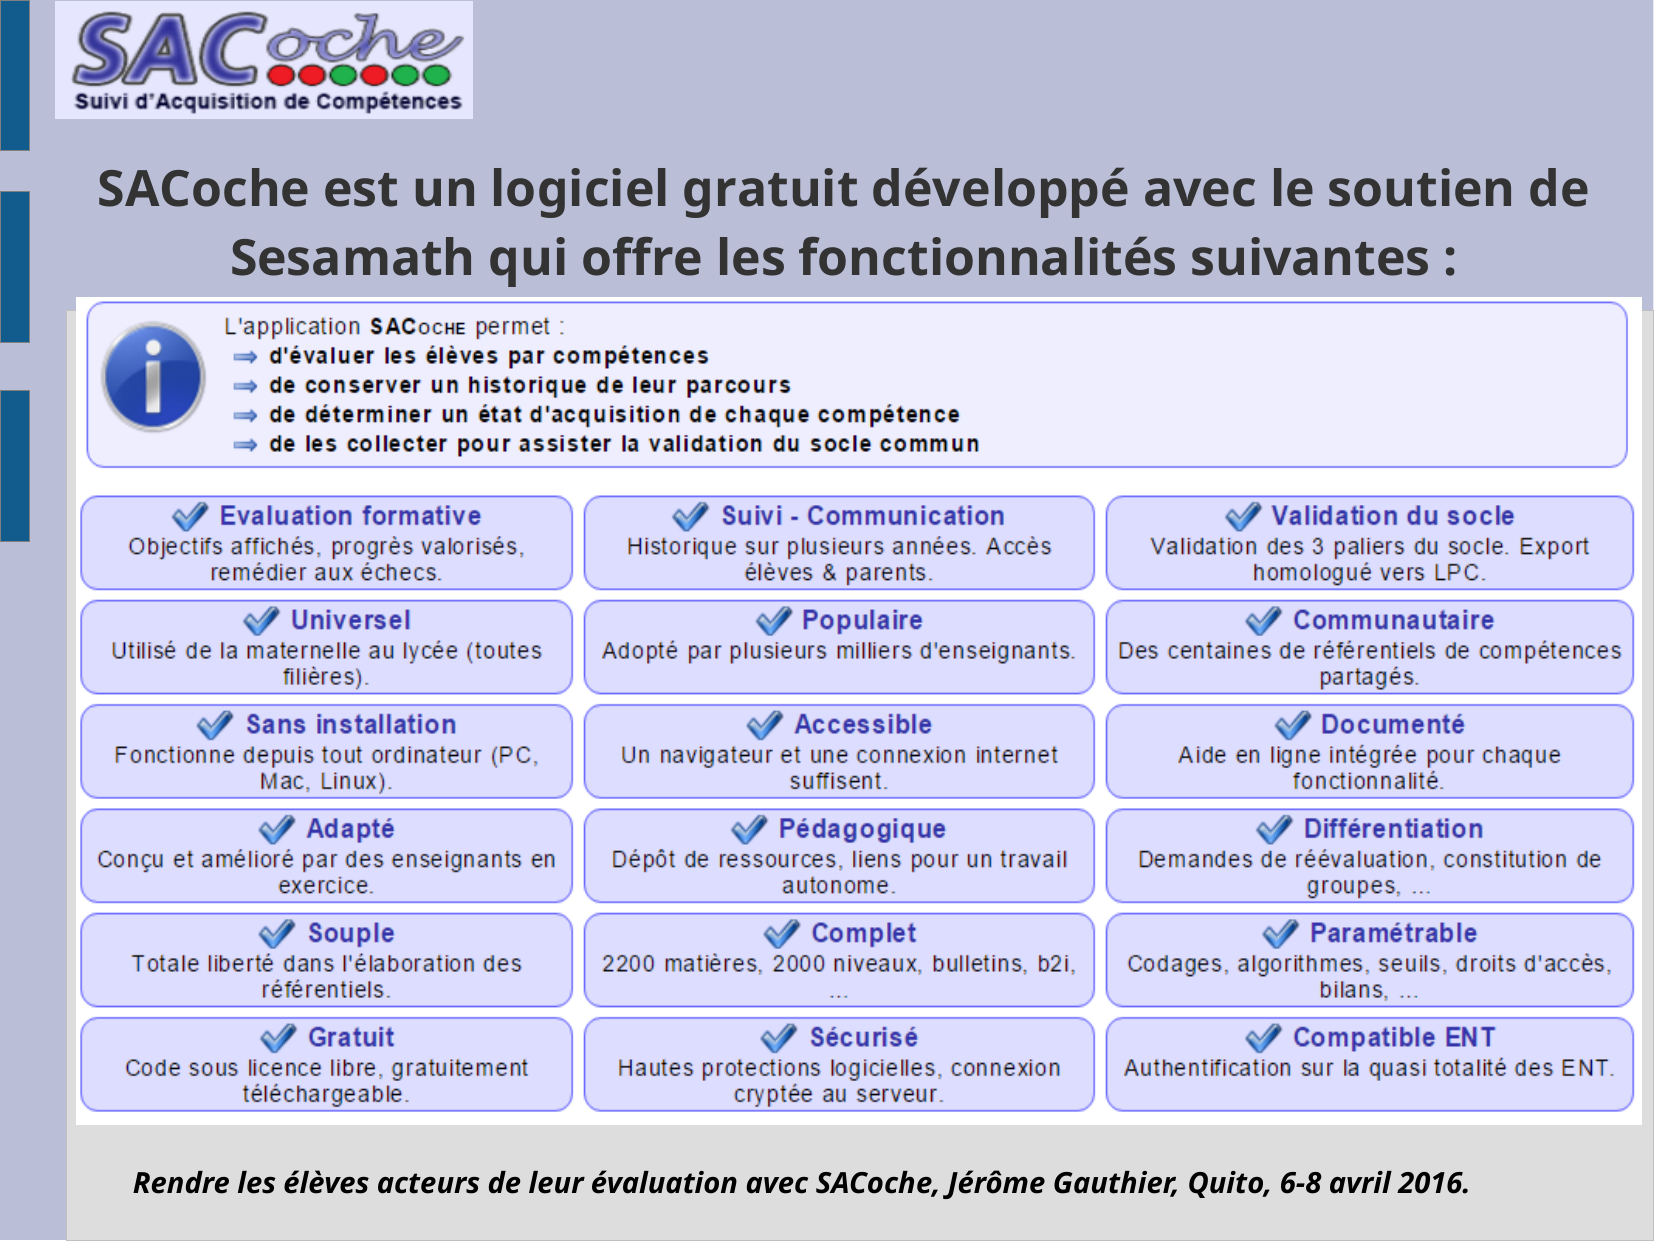

# SACoche est un logiciel gratuit développé avec le soutien de Sesamath qui offre les fonctionnalités suivantes :
Rendre les élèves acteurs de leur évaluation avec SACoche, Jérôme Gauthier, Quito, 6-8 avril 2016.